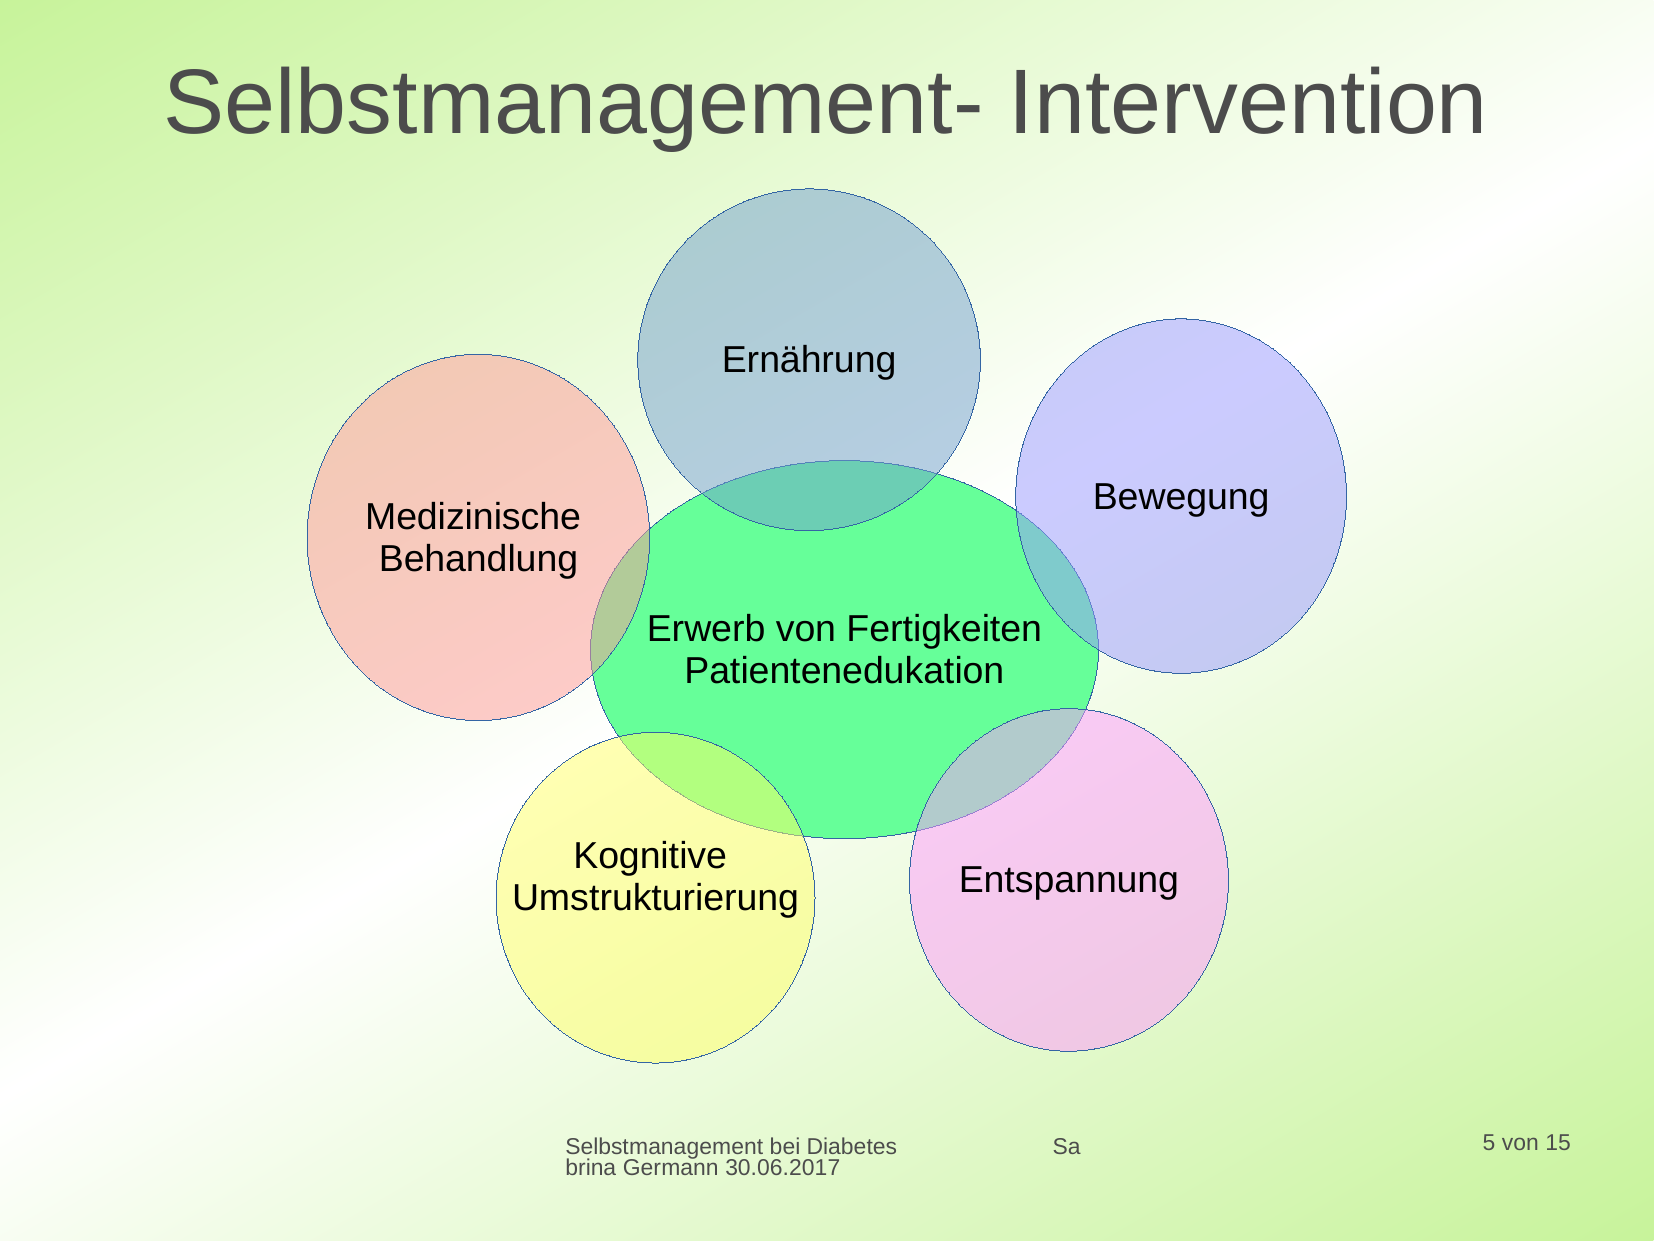

# Selbstmanagement- Intervention
Ernährung
Bewegung
Medizinische
Behandlung
Erwerb von Fertigkeiten
Patientenedukation
Entspannung
Kognitive
Umstrukturierung
5
Selbstmanagement bei Diabetes Sabrina Germann 30.06.2017